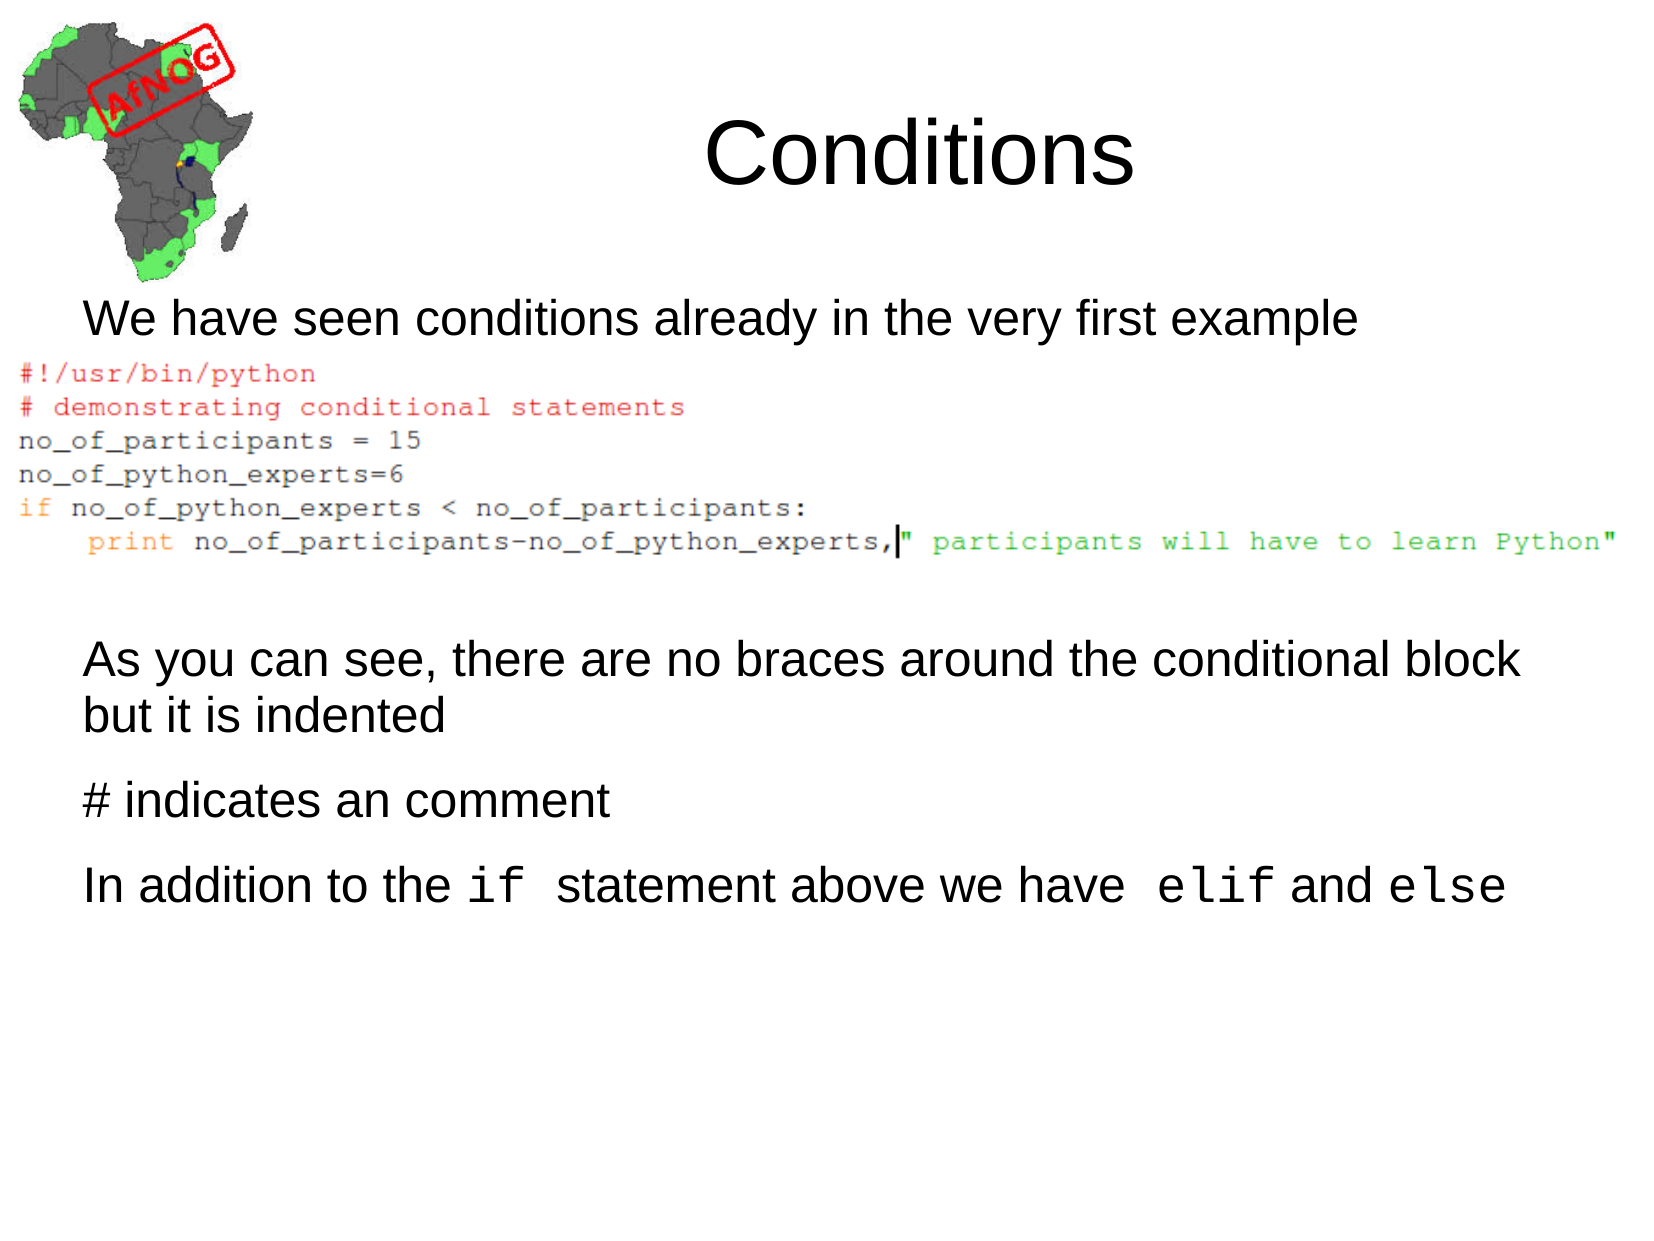

# Conditions
We have seen conditions already in the very first example
As you can see, there are no braces around the conditional block but it is indented
# indicates an comment
In addition to the if statement above we have elif and else